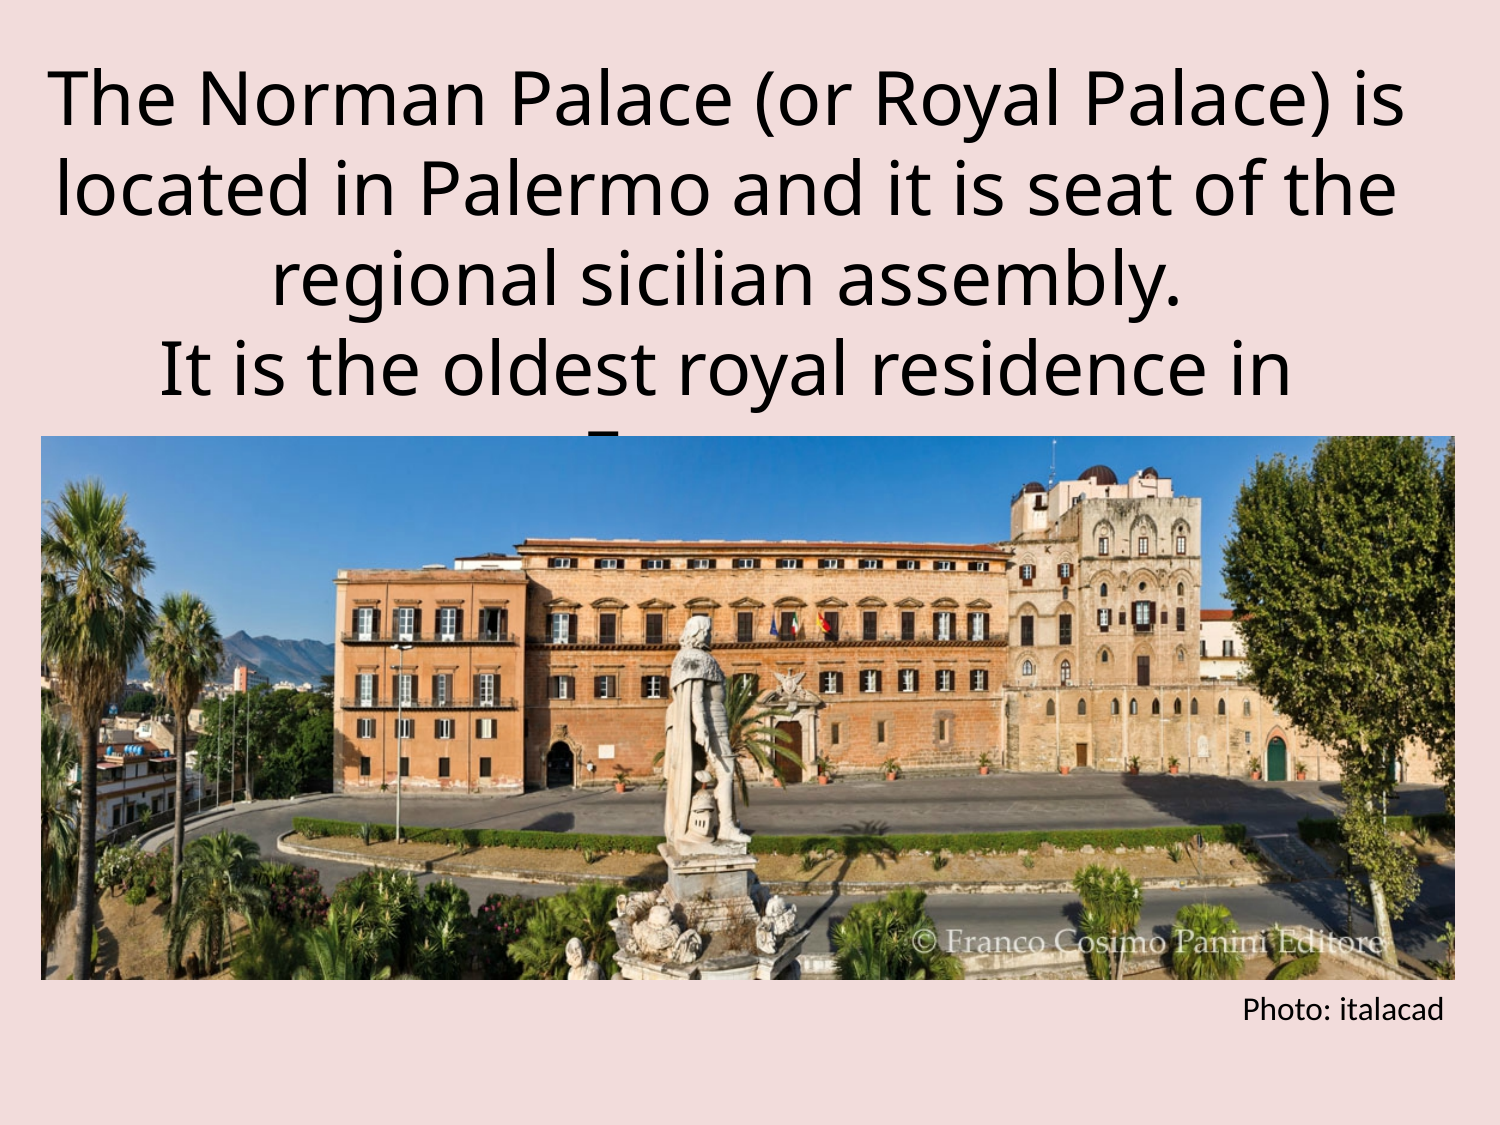

# The Norman Palace (or Royal Palace) is located in Palermo and it is seat of the regional sicilian assembly. It is the oldest royal residence in Europe. From 3rd July 2015 the Norman palace is part of ‘‘ World Heritage Site’’.
Photo: italacad